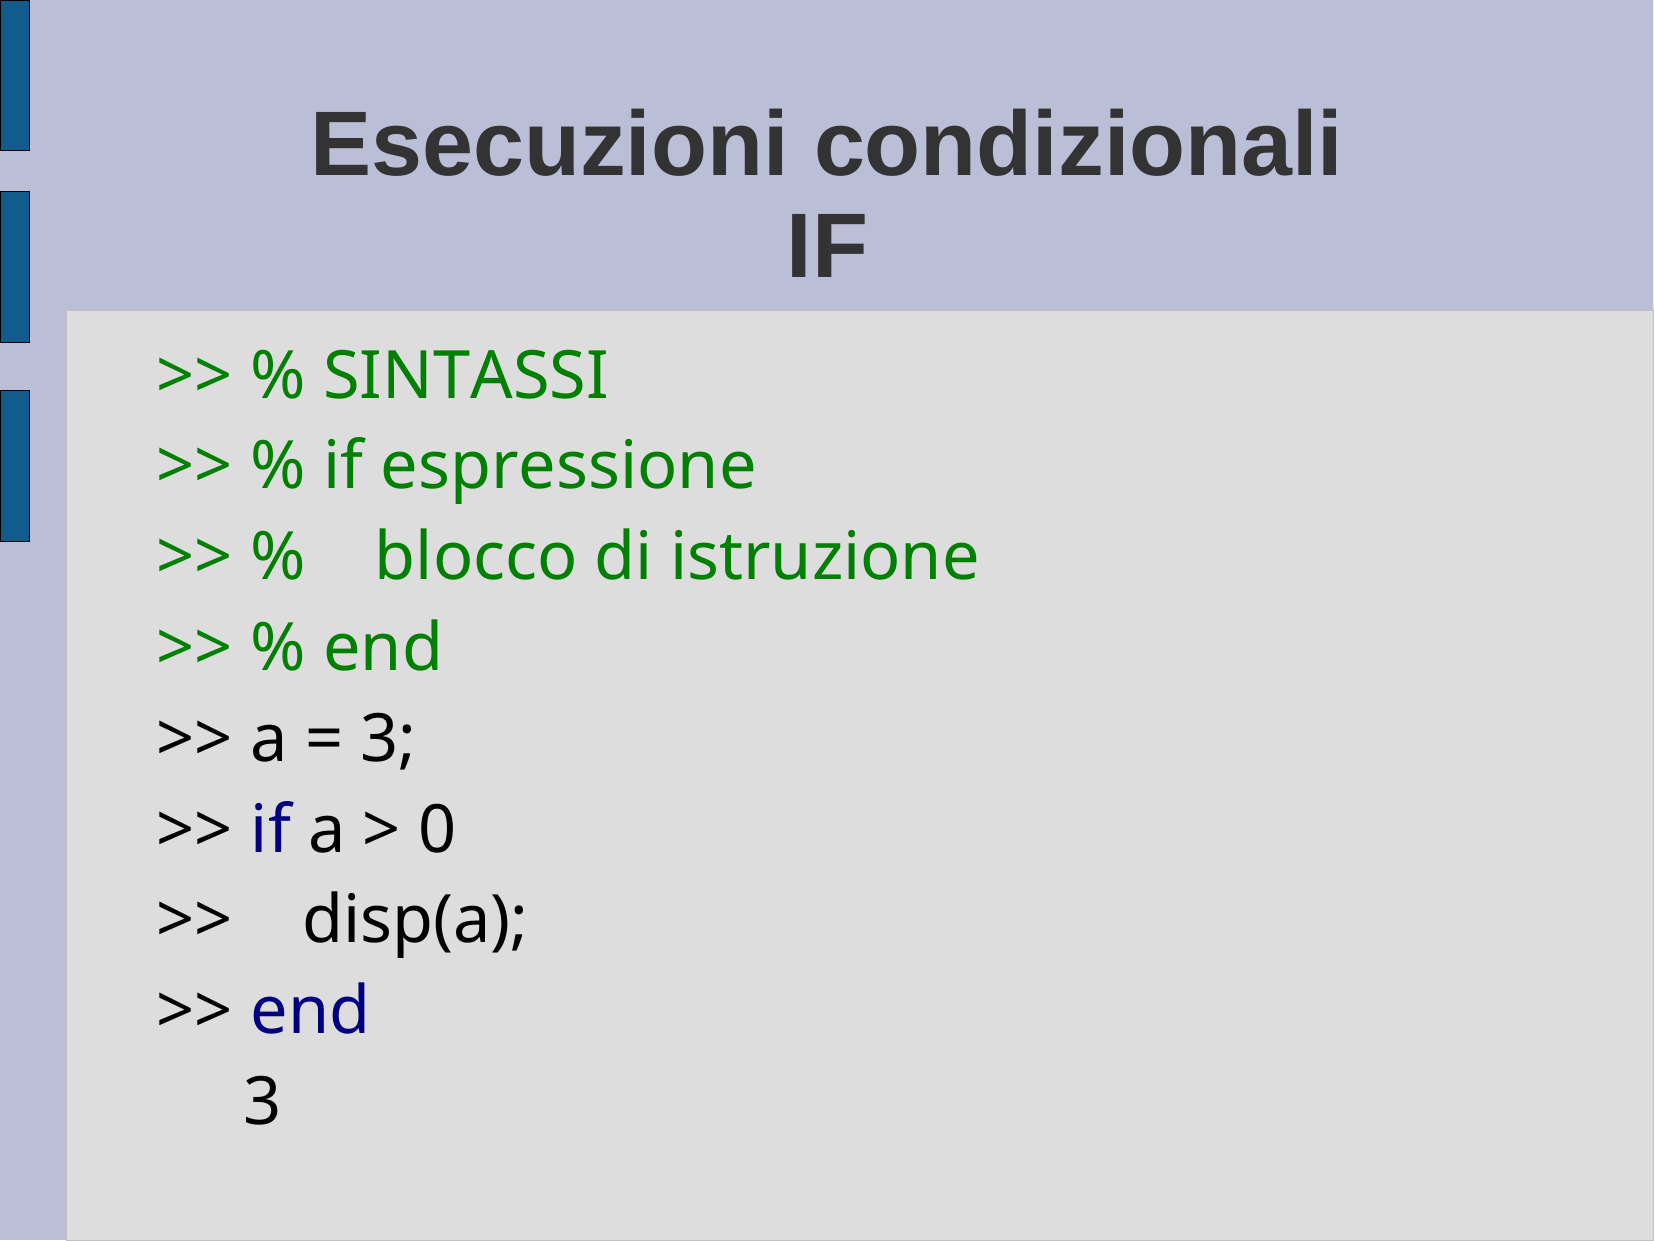

# Esecuzioni condizionali IF
>> % SINTASSI
>> % if espressione
>> % blocco di istruzione
>> % end
>> a = 3;
>> if a > 0
>> disp(a);
>> end
 3